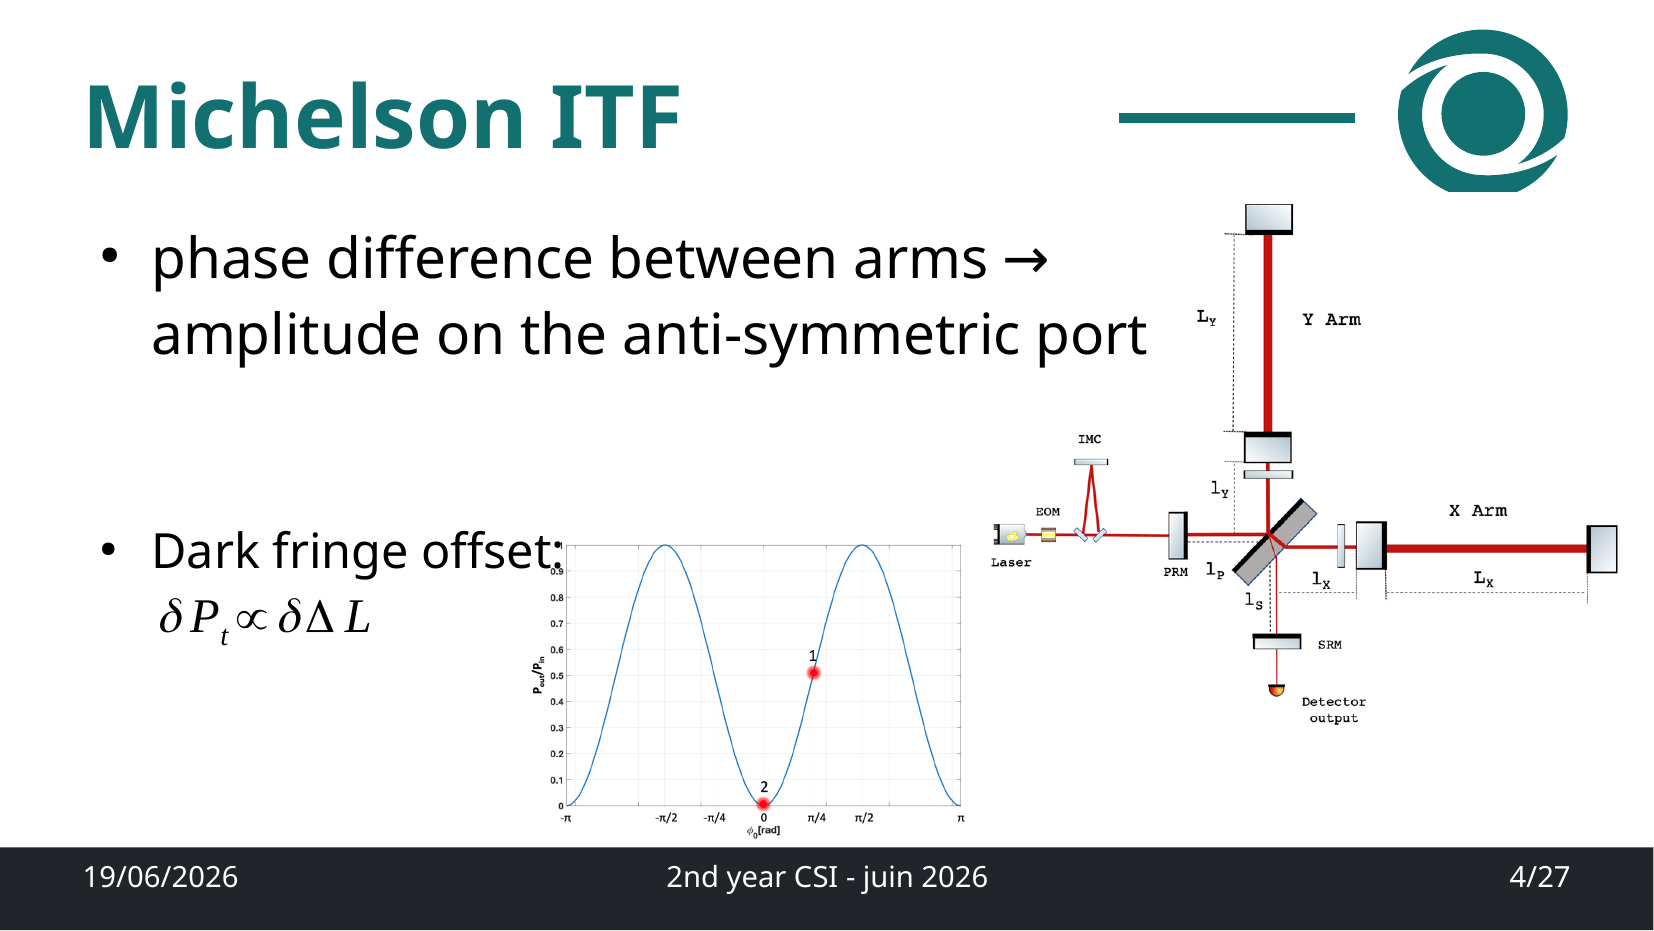

# Michelson ITF
phase difference between arms → amplitude on the anti-symmetric port
Dark fringe offset:
19/06/2026
2nd year CSI - juin 2026
4